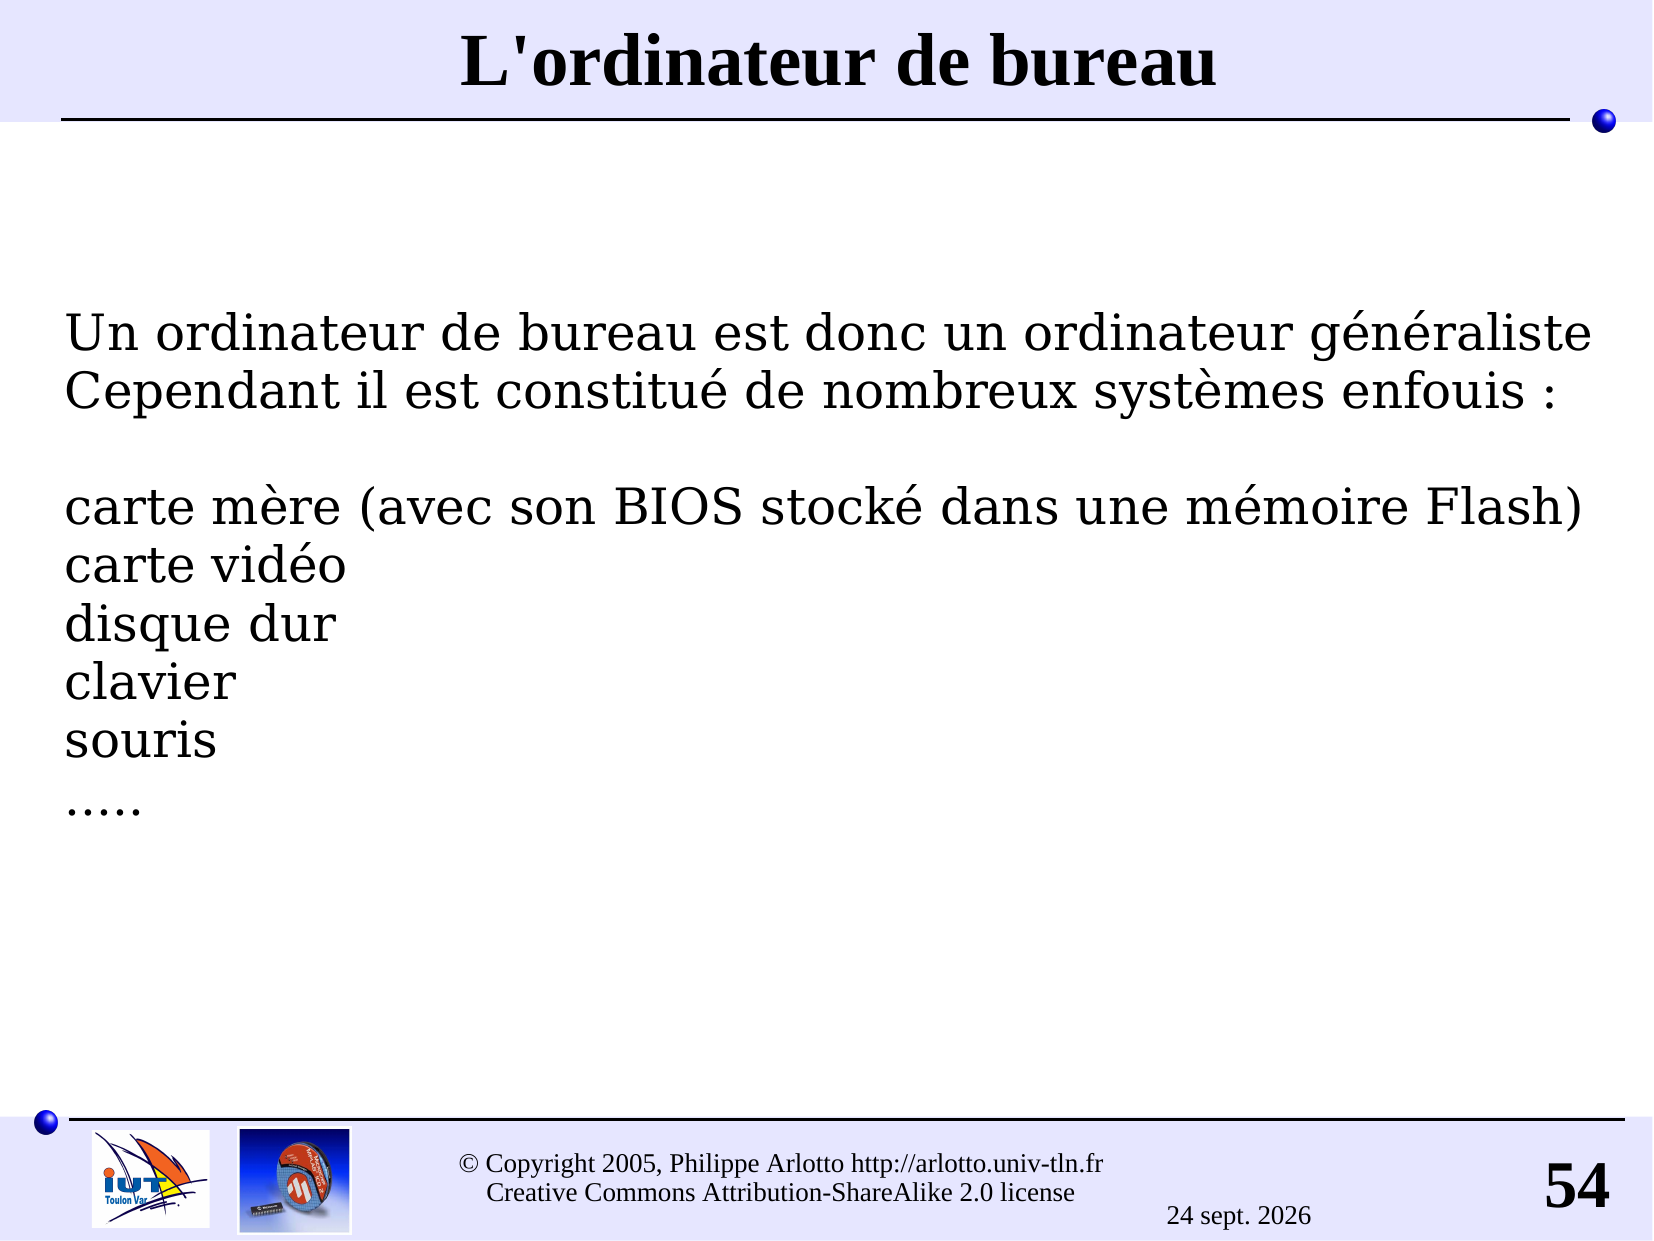

# L'ordinateur de bureau
Un ordinateur de bureau est donc un ordinateur généraliste
Cependant il est constitué de nombreux systèmes enfouis :
carte mère (avec son BIOS stocké dans une mémoire Flash)
carte vidéo
disque dur
clavier
souris
.....